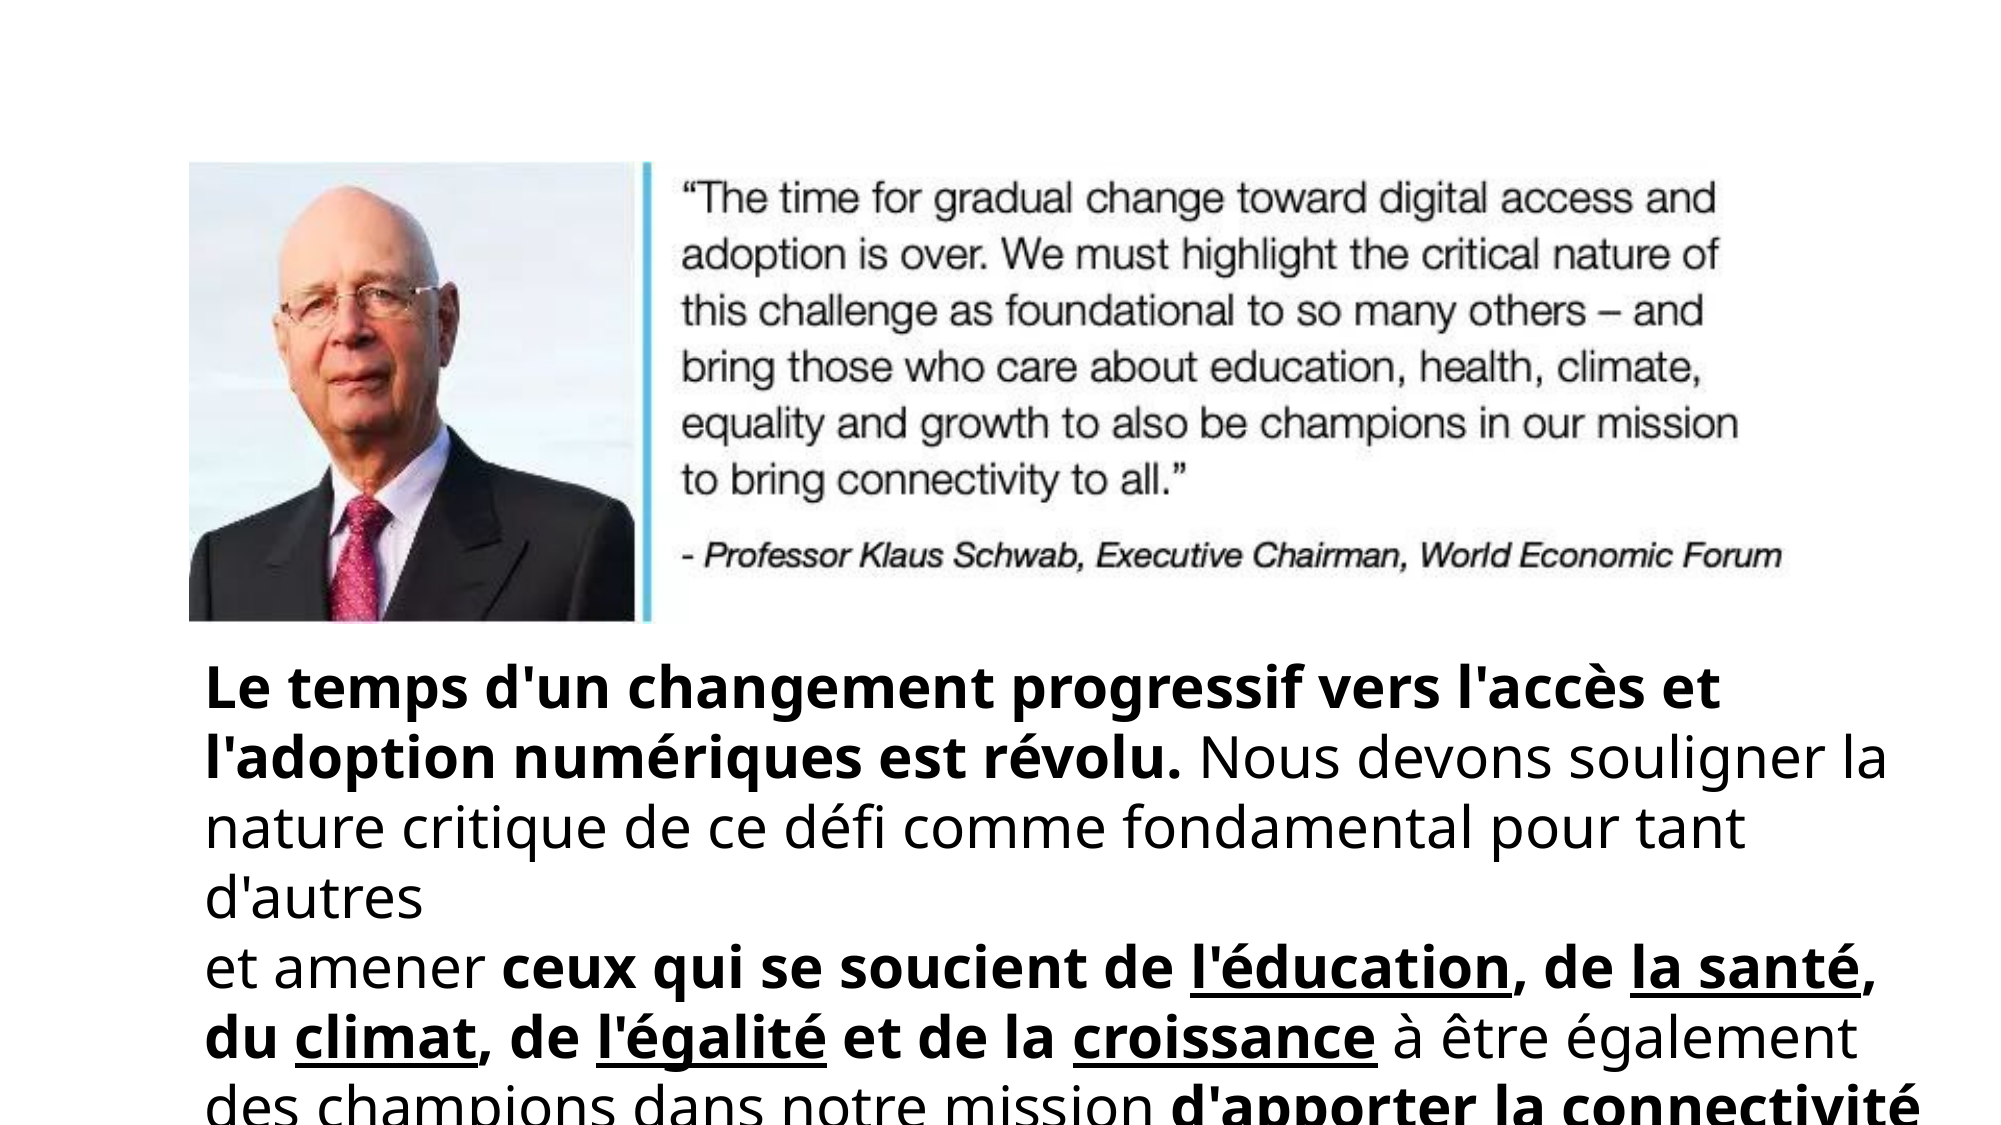

Le temps d'un changement progressif vers l'accès et l'adoption numériques est révolu. Nous devons souligner la nature critique de ce défi comme fondamental pour tant d'autres
et amener ceux qui se soucient de l'éducation, de la santé, du climat, de l'égalité et de la croissance à être également des champions dans notre mission d'apporter la connectivité à tous.